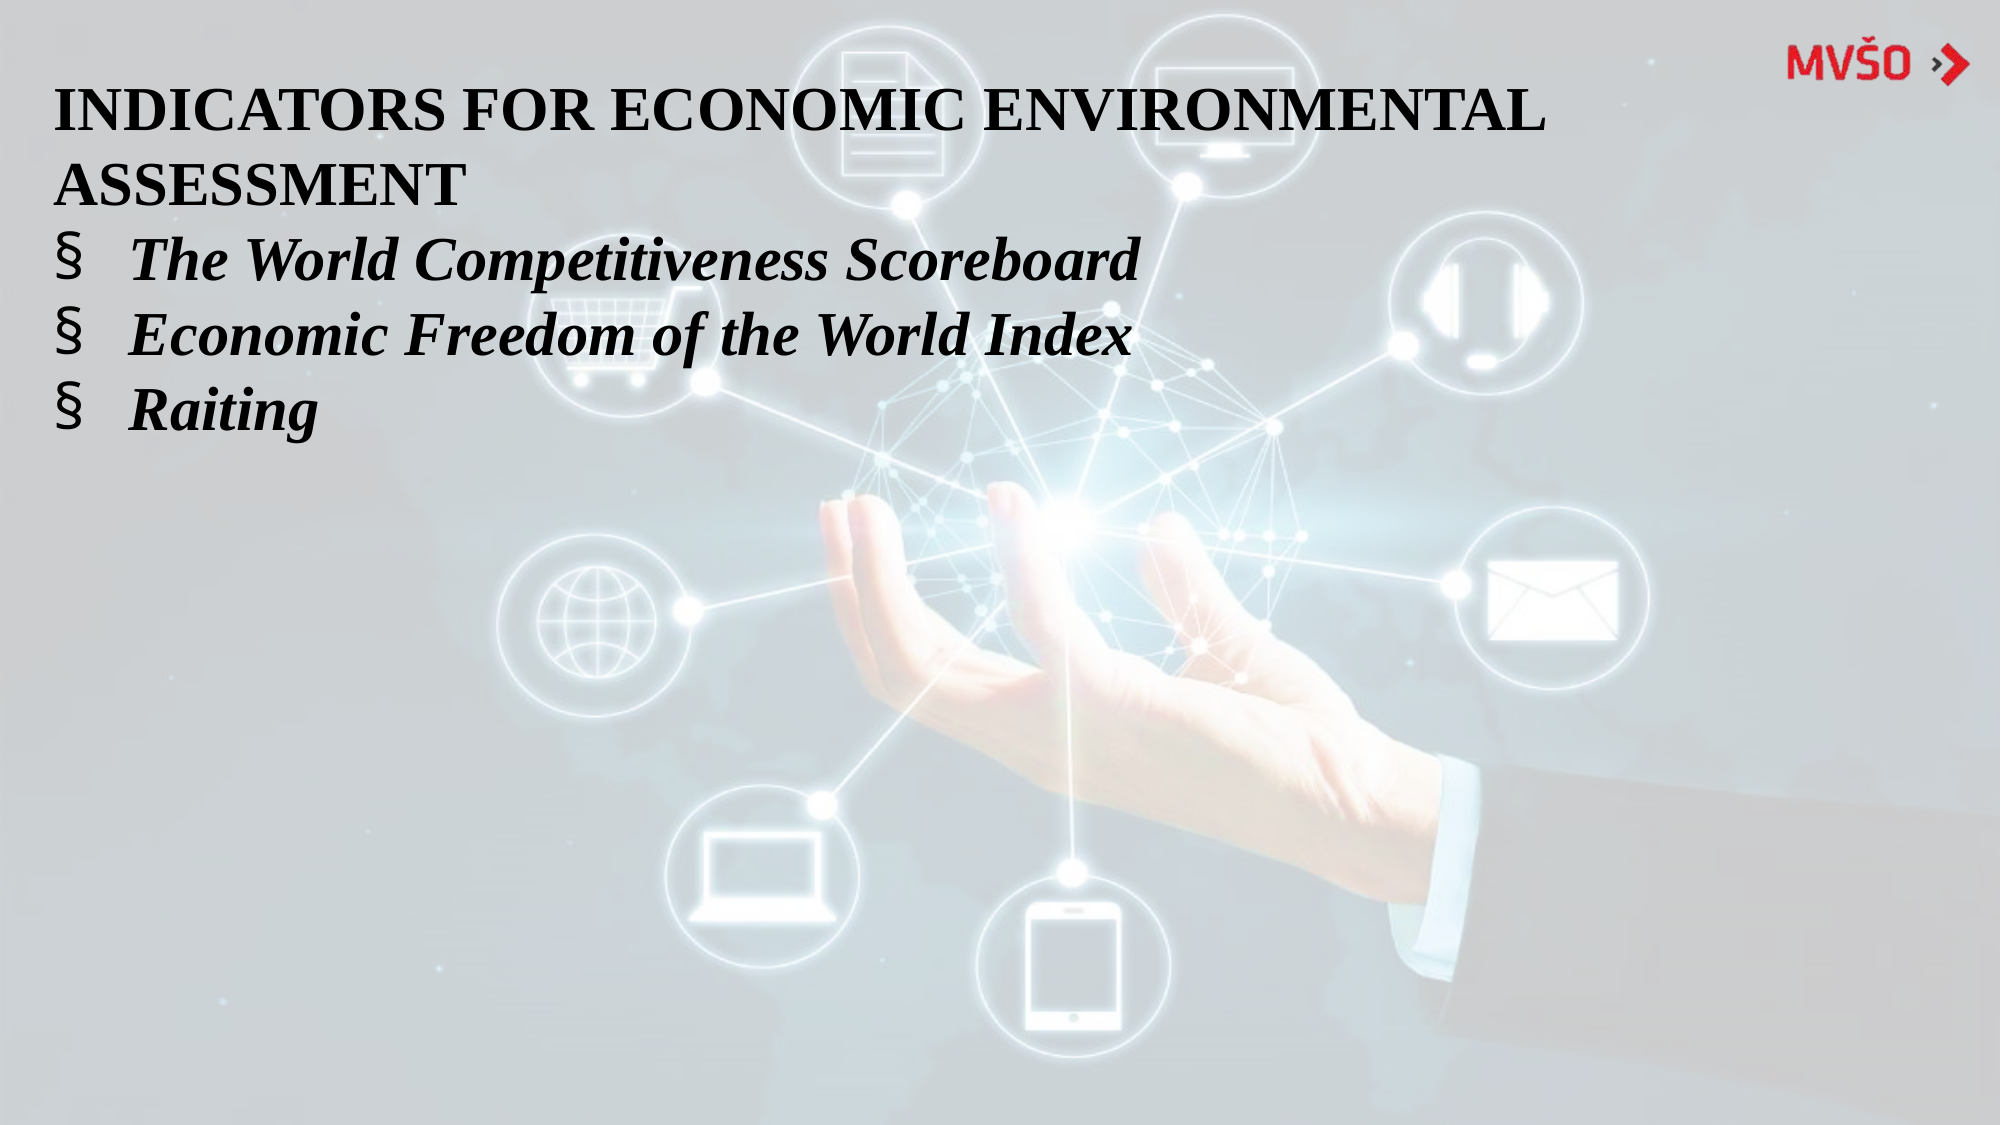

INDICATORS FOR ECONOMIC ENVIRONMENTAL ASSESSMENT
The World Competitiveness Scoreboard
Economic Freedom of the World Index
Raiting